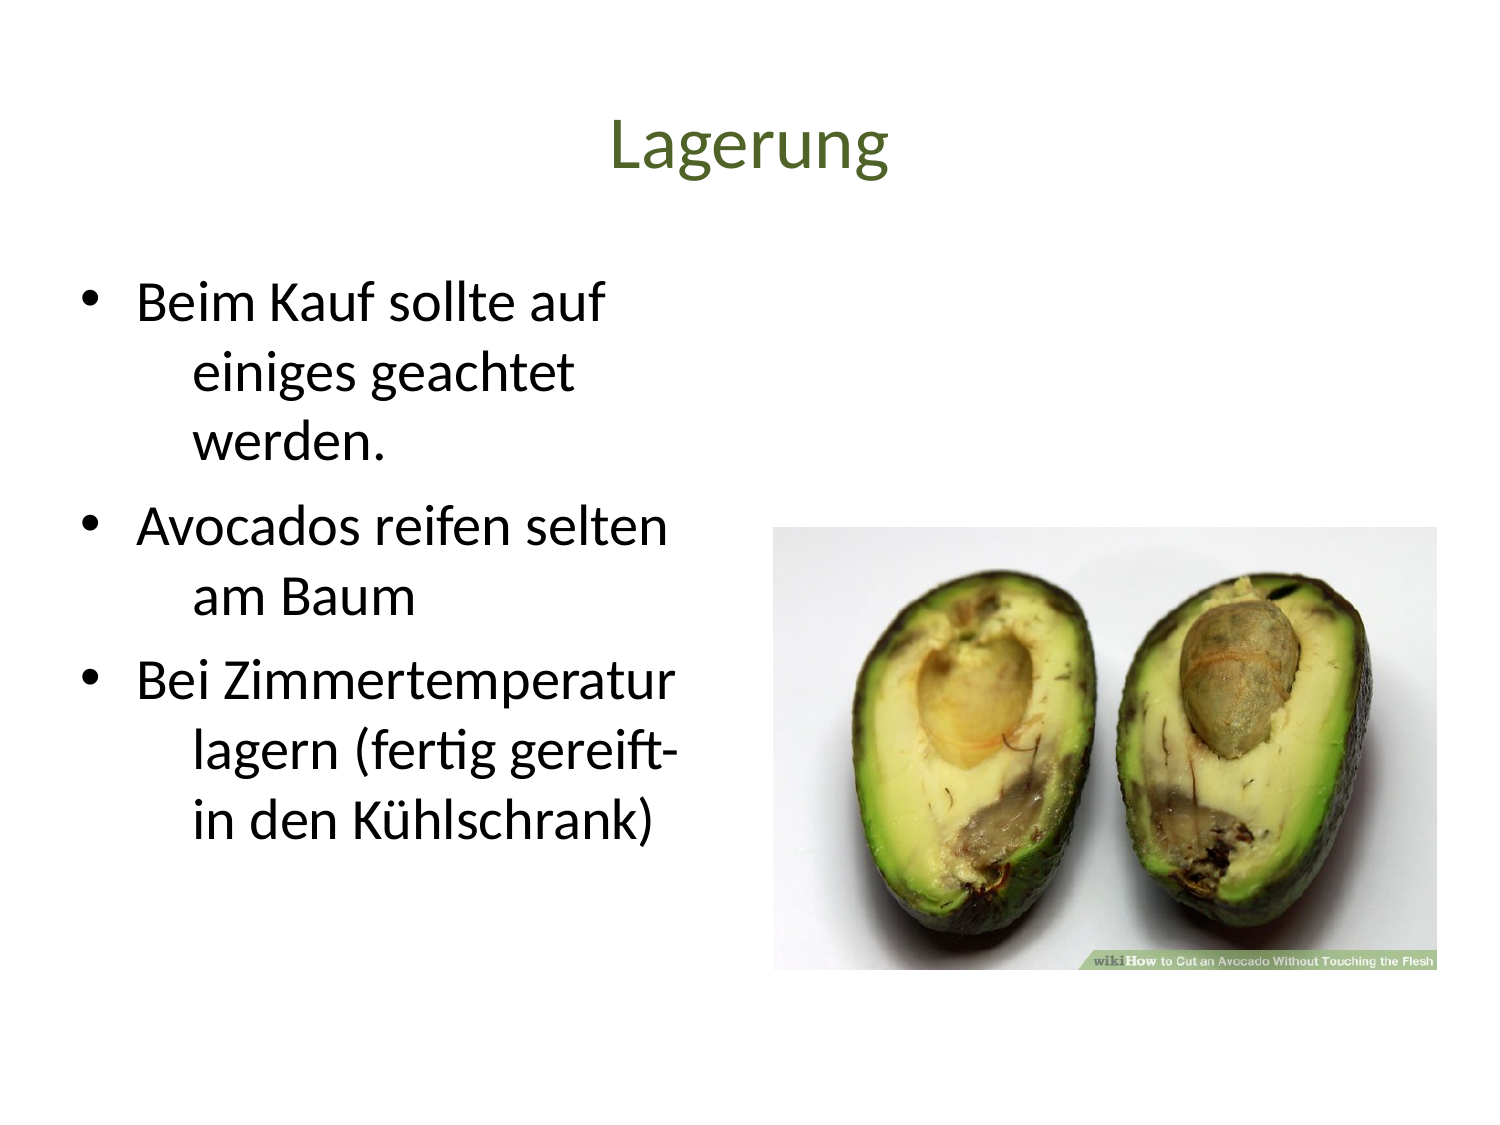

# Lagerung
Beim Kauf sollte auf einiges geachtet werden.
Avocados reifen selten am Baum
Bei Zimmertemperatur lagern (fertig gereift- in den Kühlschrank)